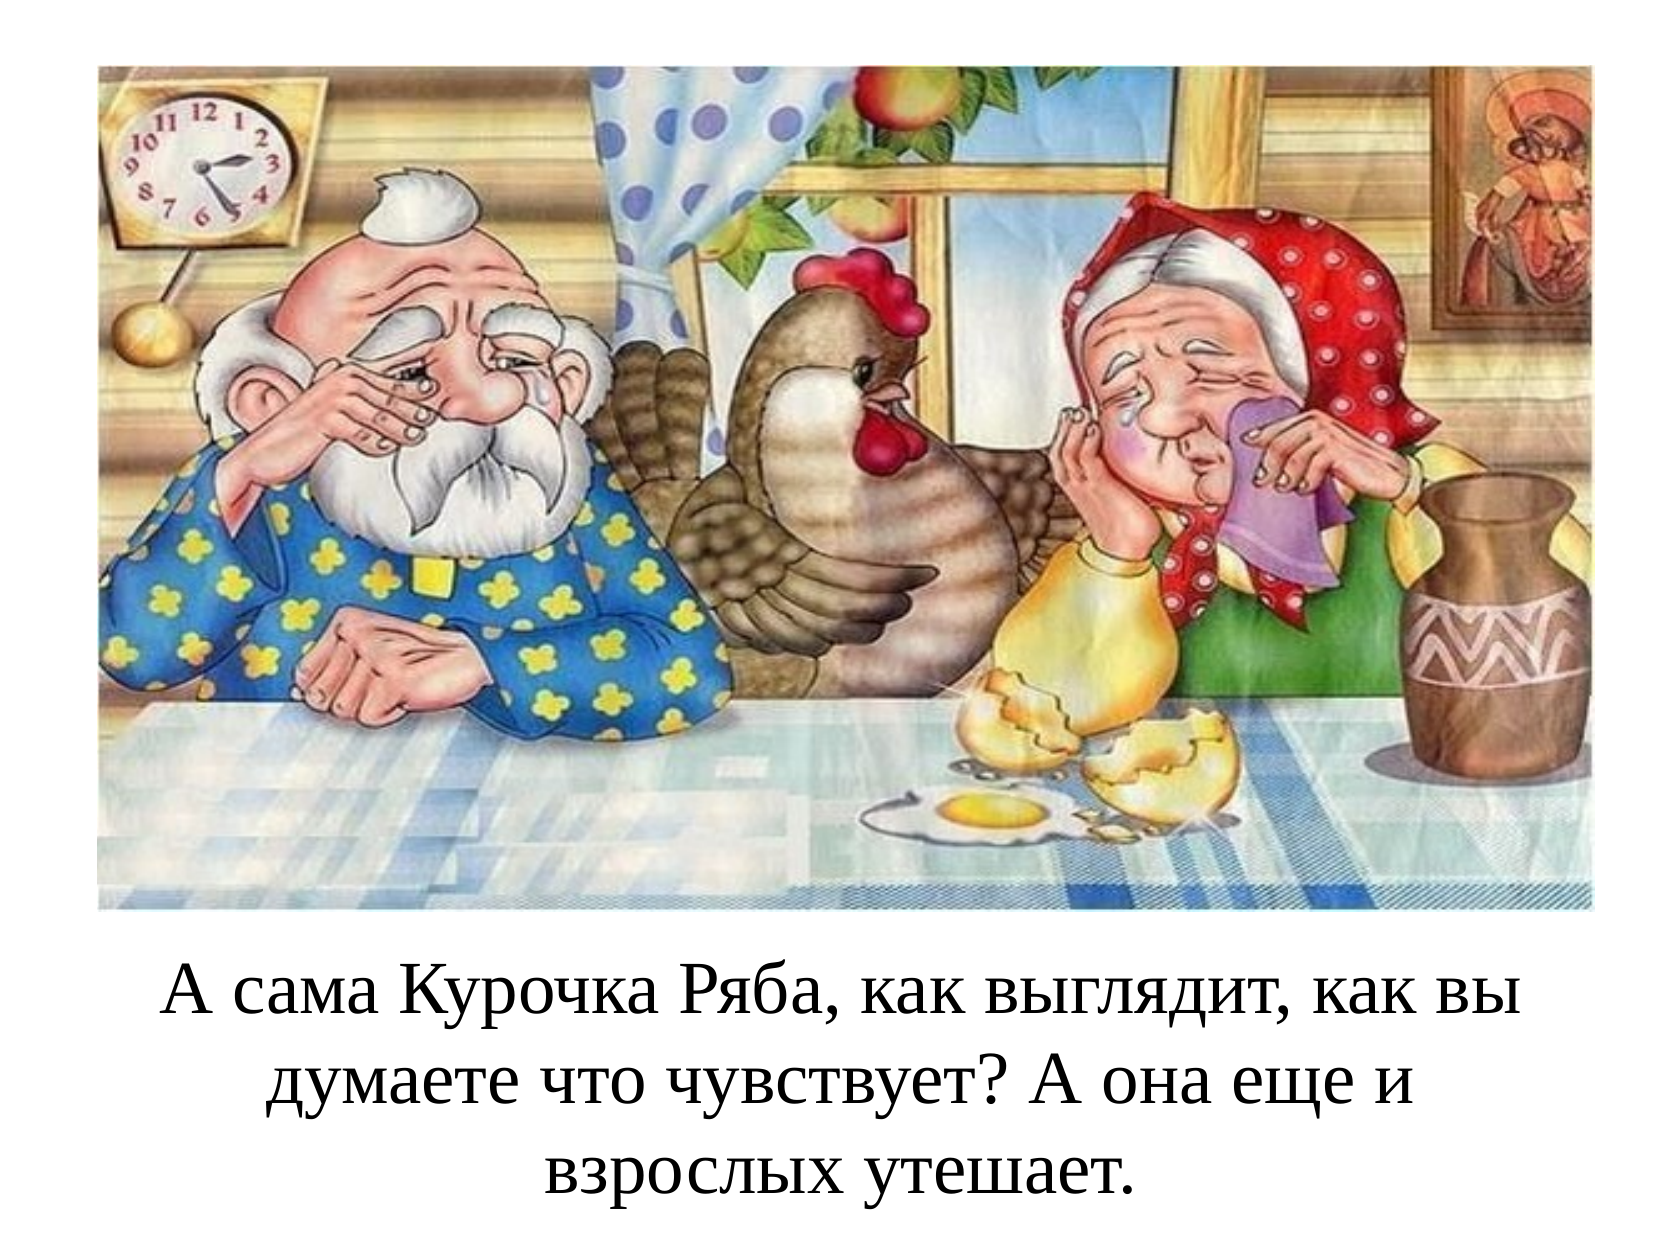

# А сама Курочка Ряба, как выглядит, как вы думаете что чувствует? А она еще и взрослых утешает.